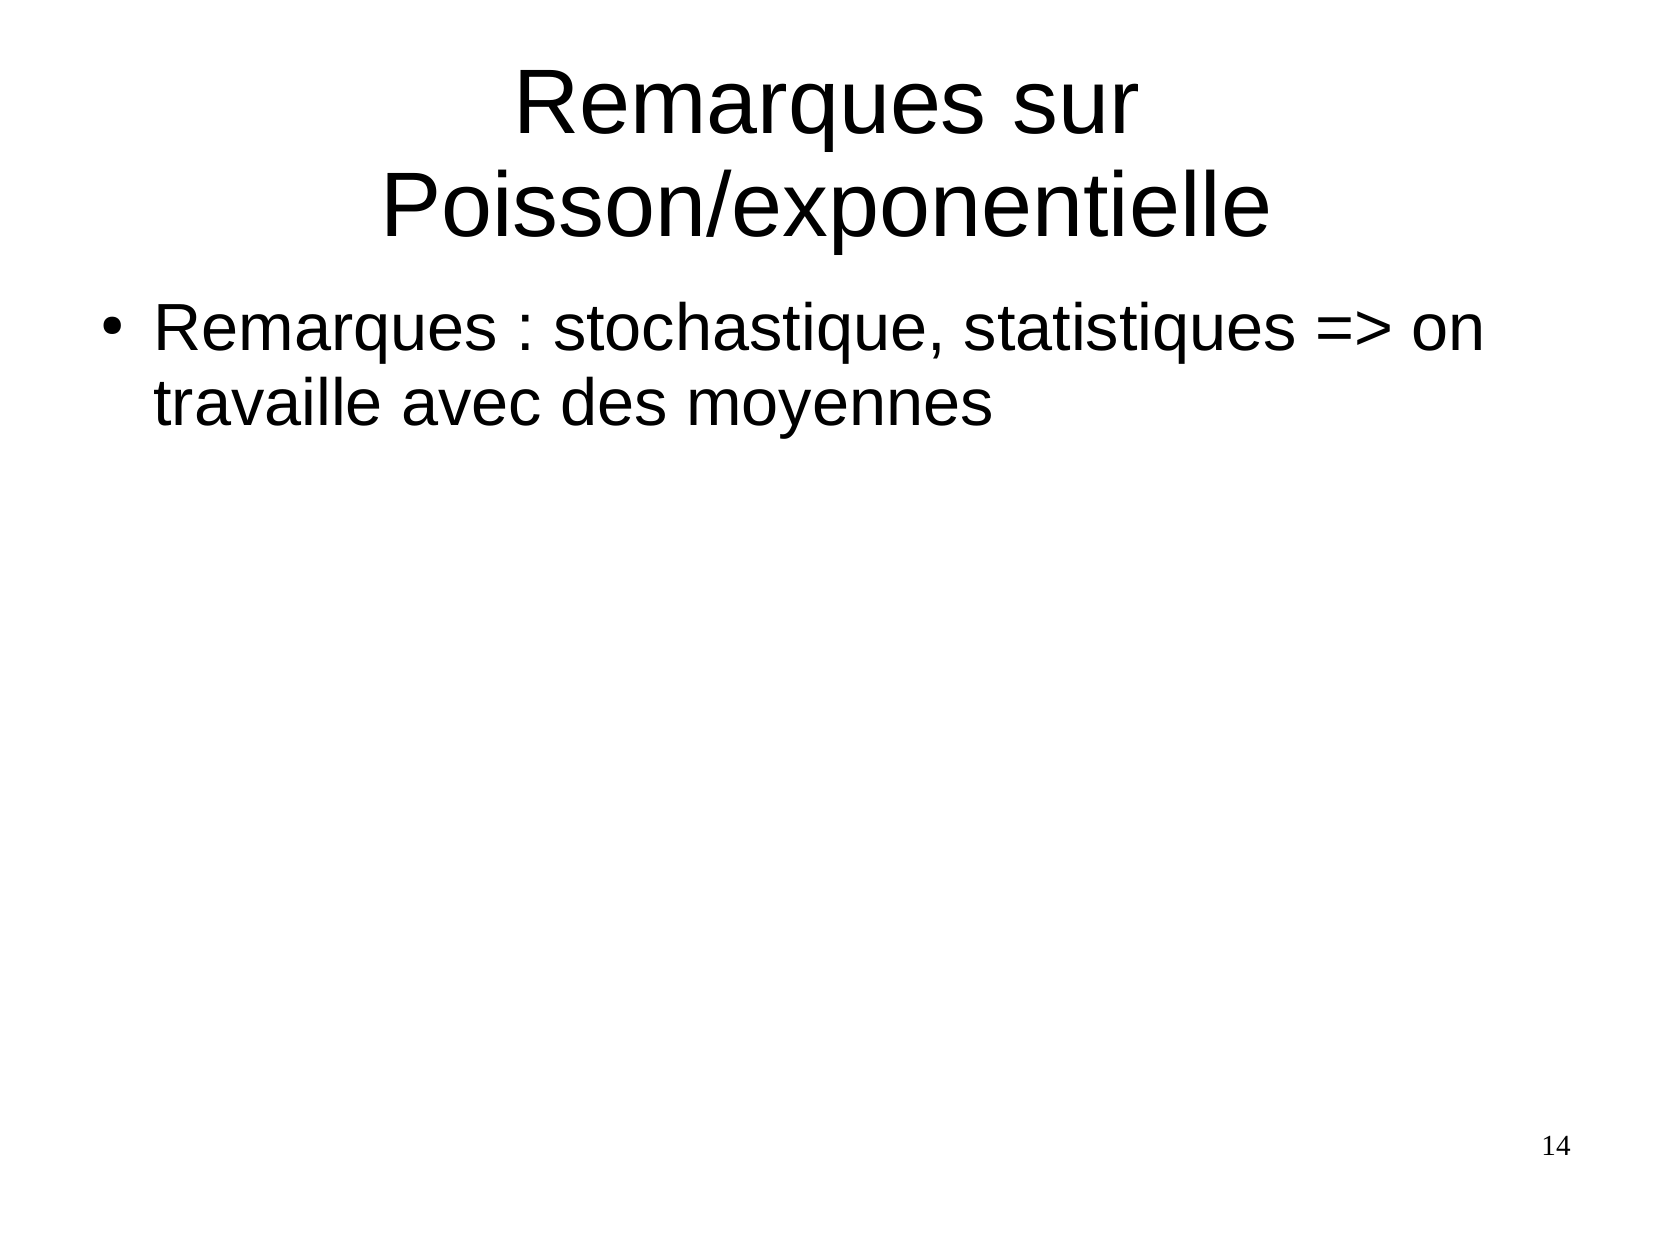

# Remarques sur Poisson/exponentielle
Remarques : stochastique, statistiques => on travaille avec des moyennes
14